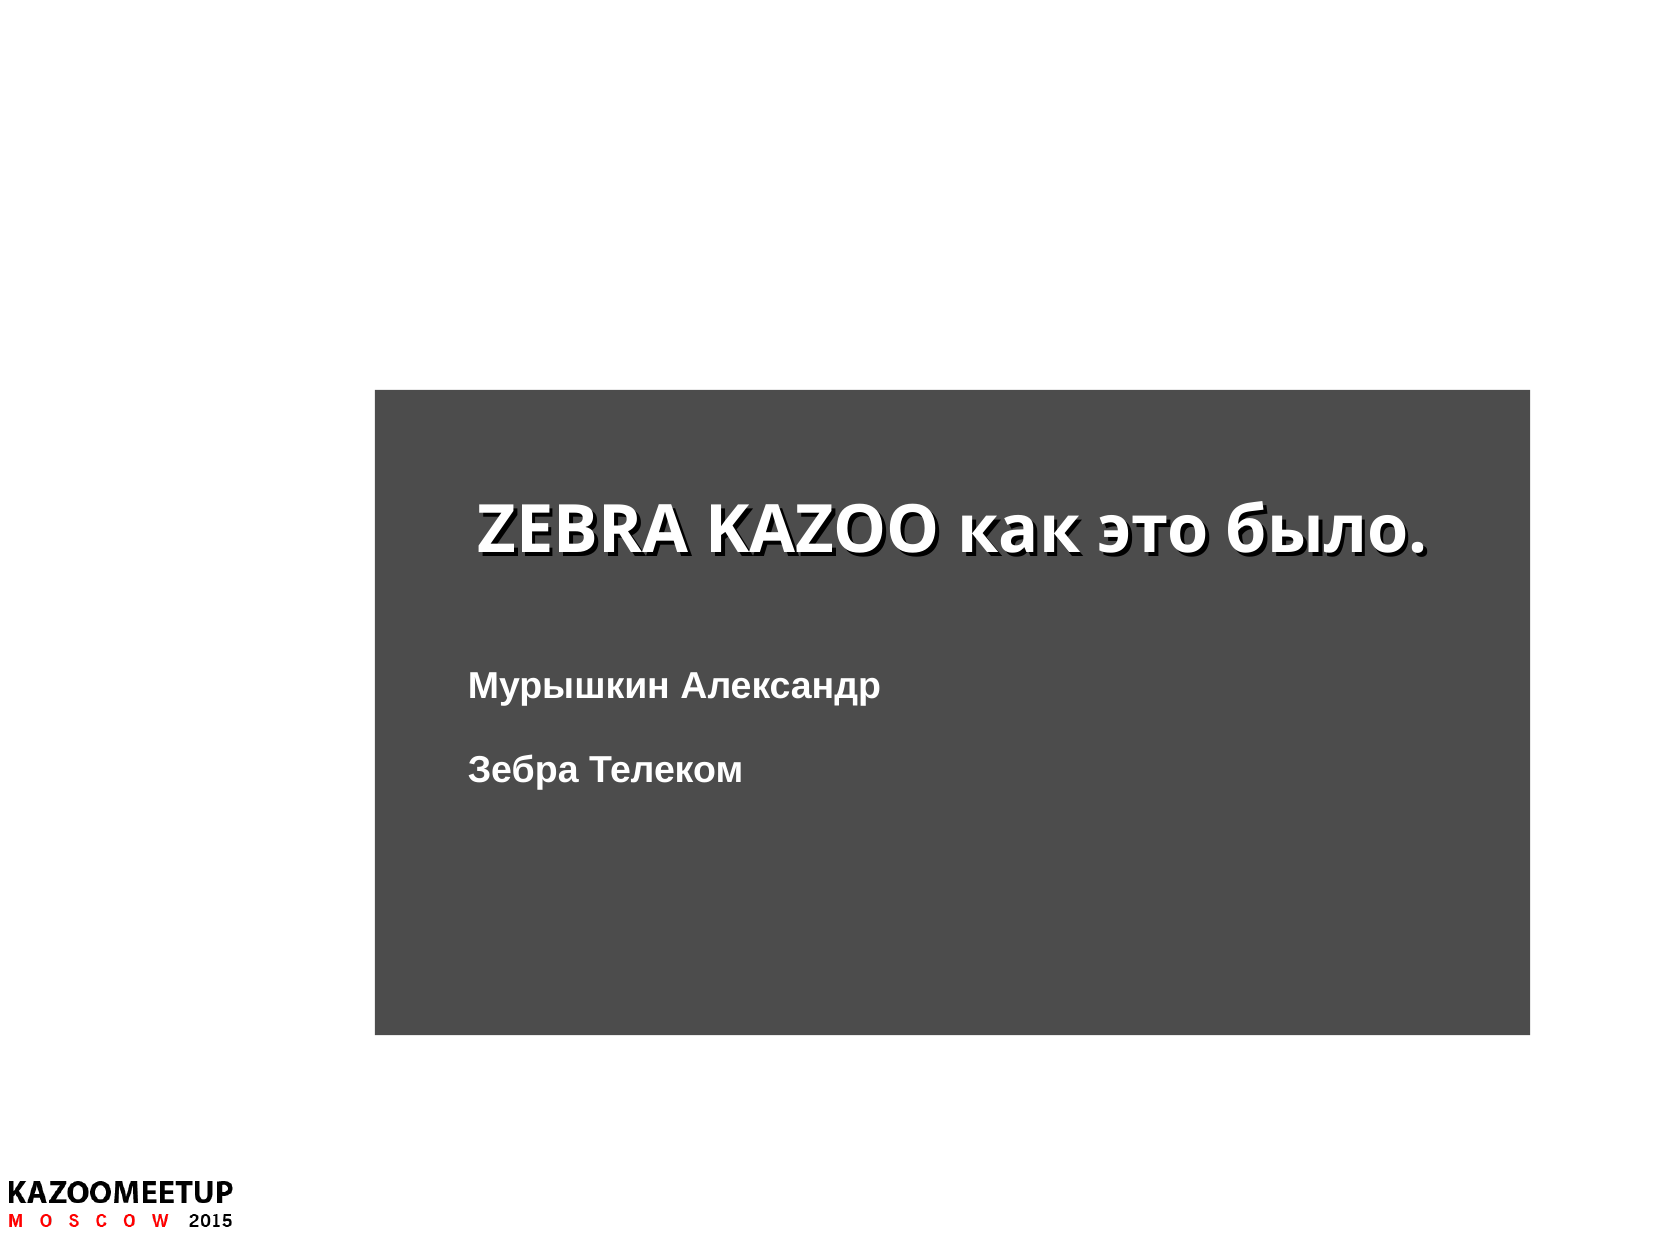

# ZEBRA KAZOO как это было.
Мурышкин Александр
Зебра Телеком